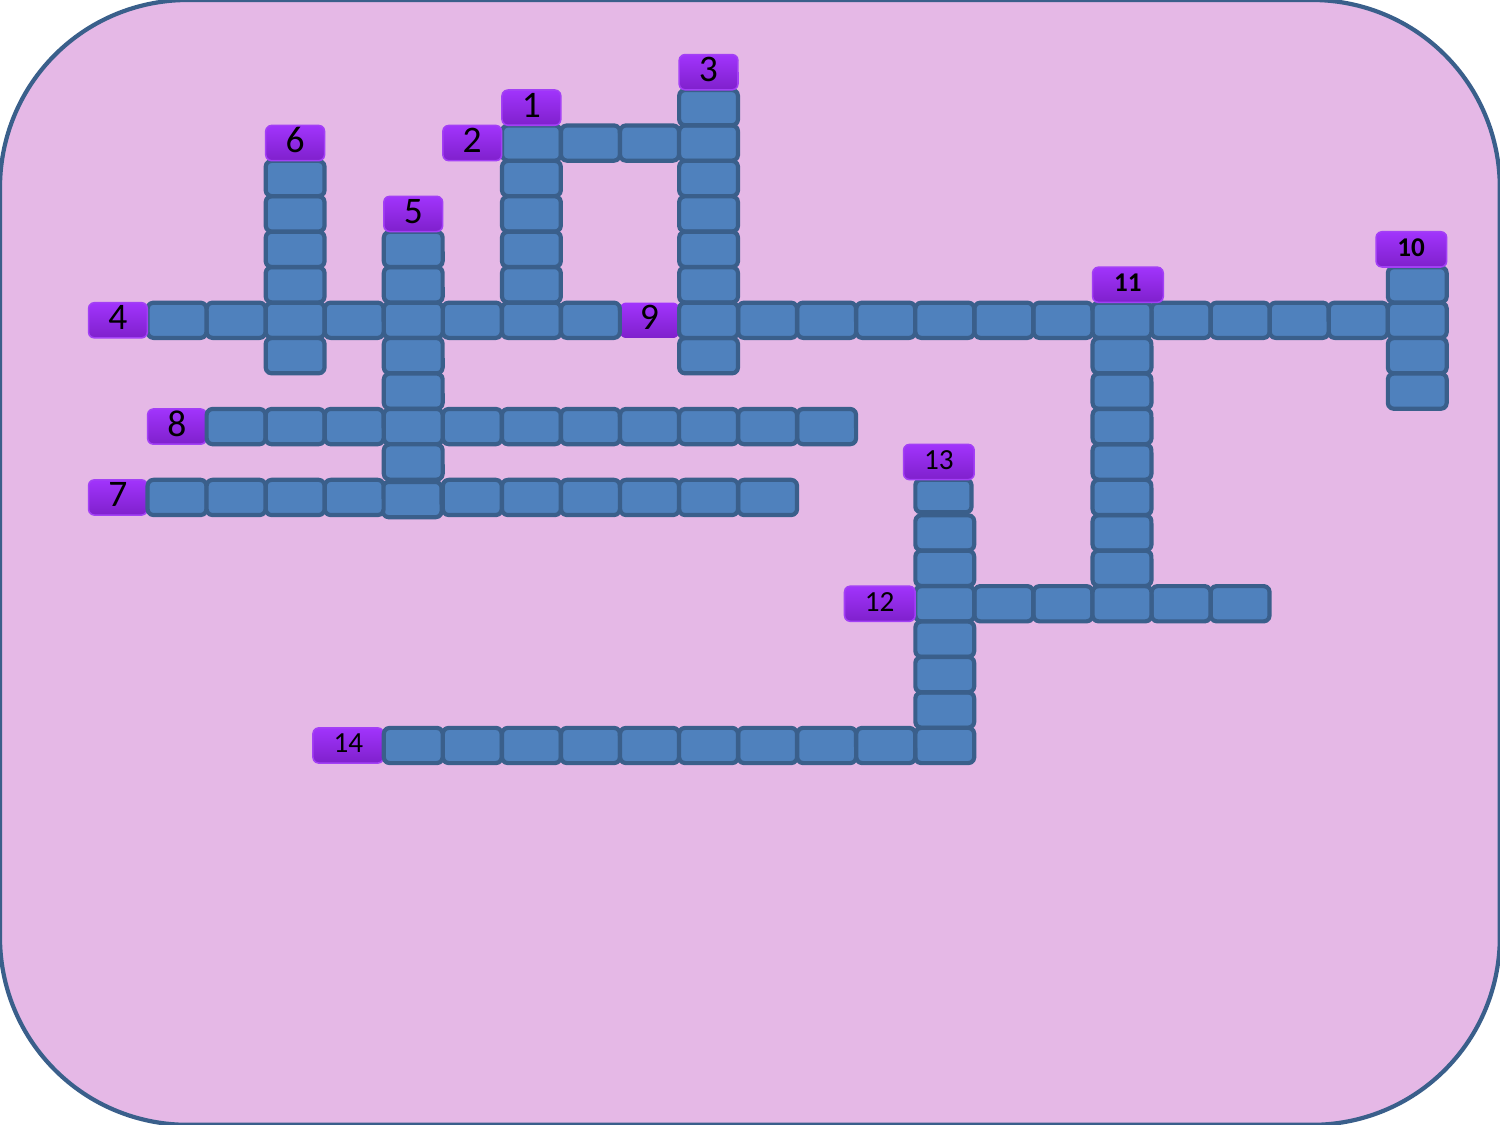

3
1
6
2
5
10
11
4
9
8
13
7
12
14